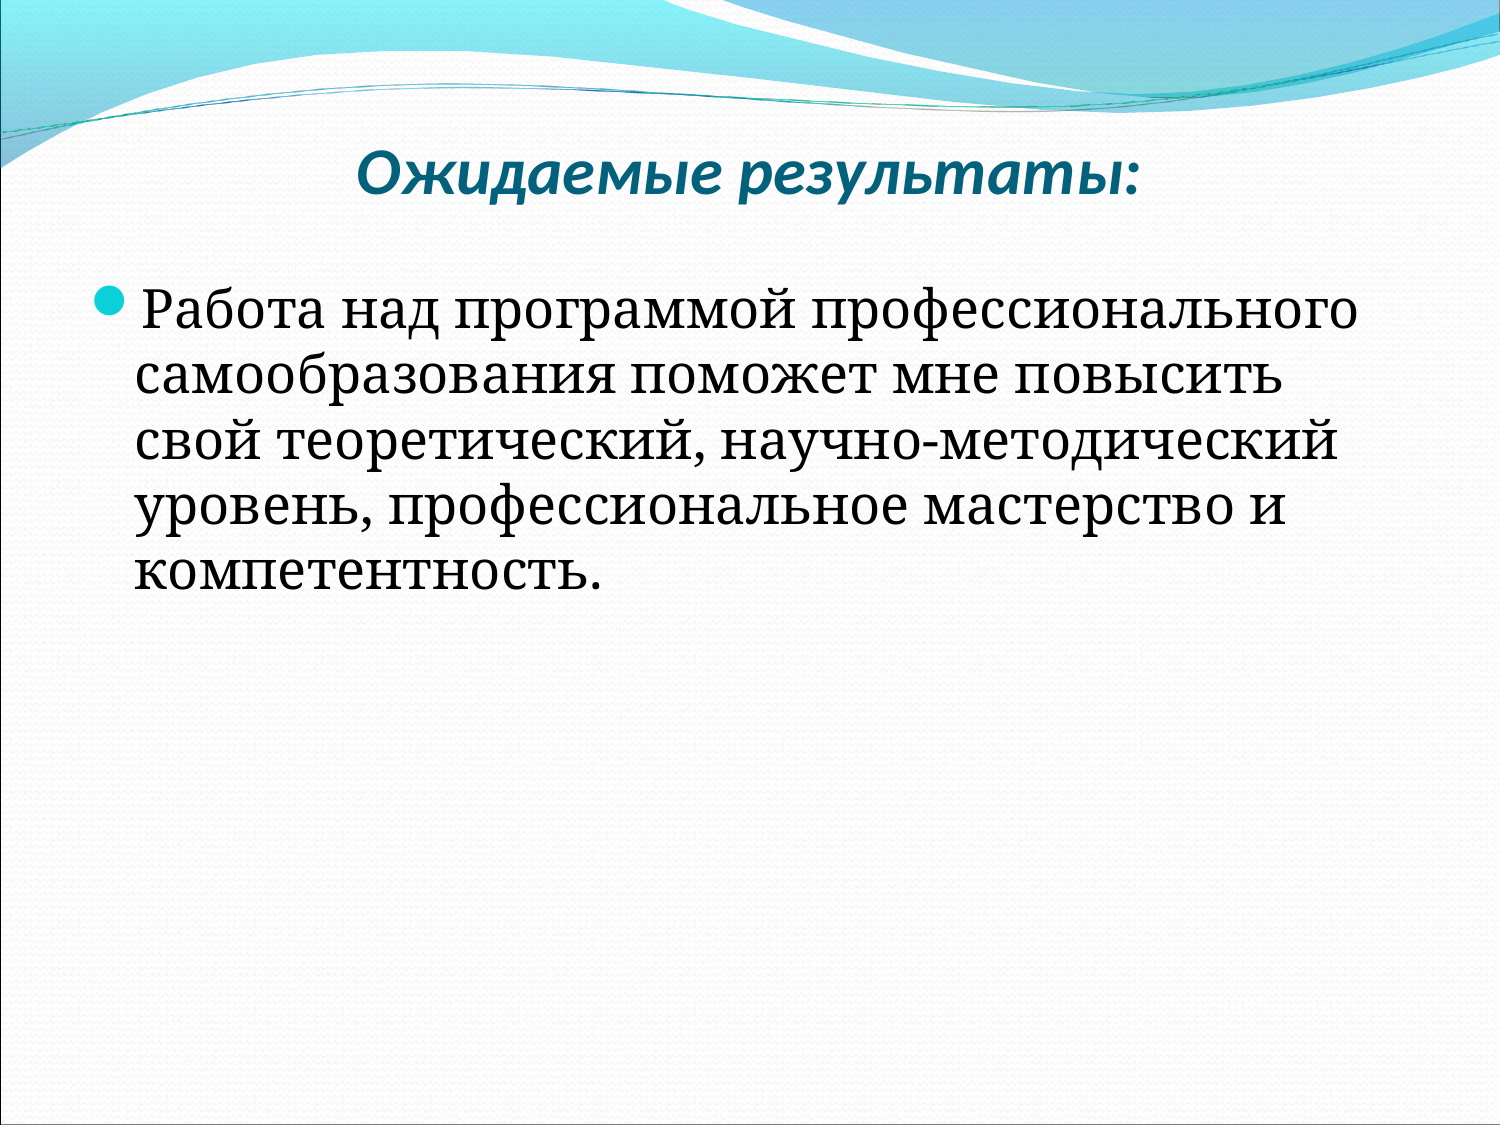

# Ожидаемые результаты:
Работа над программой профессионального самообразования поможет мне повысить свой теоретический, научно-методический уровень, профессиональное мастерство и компетентность.